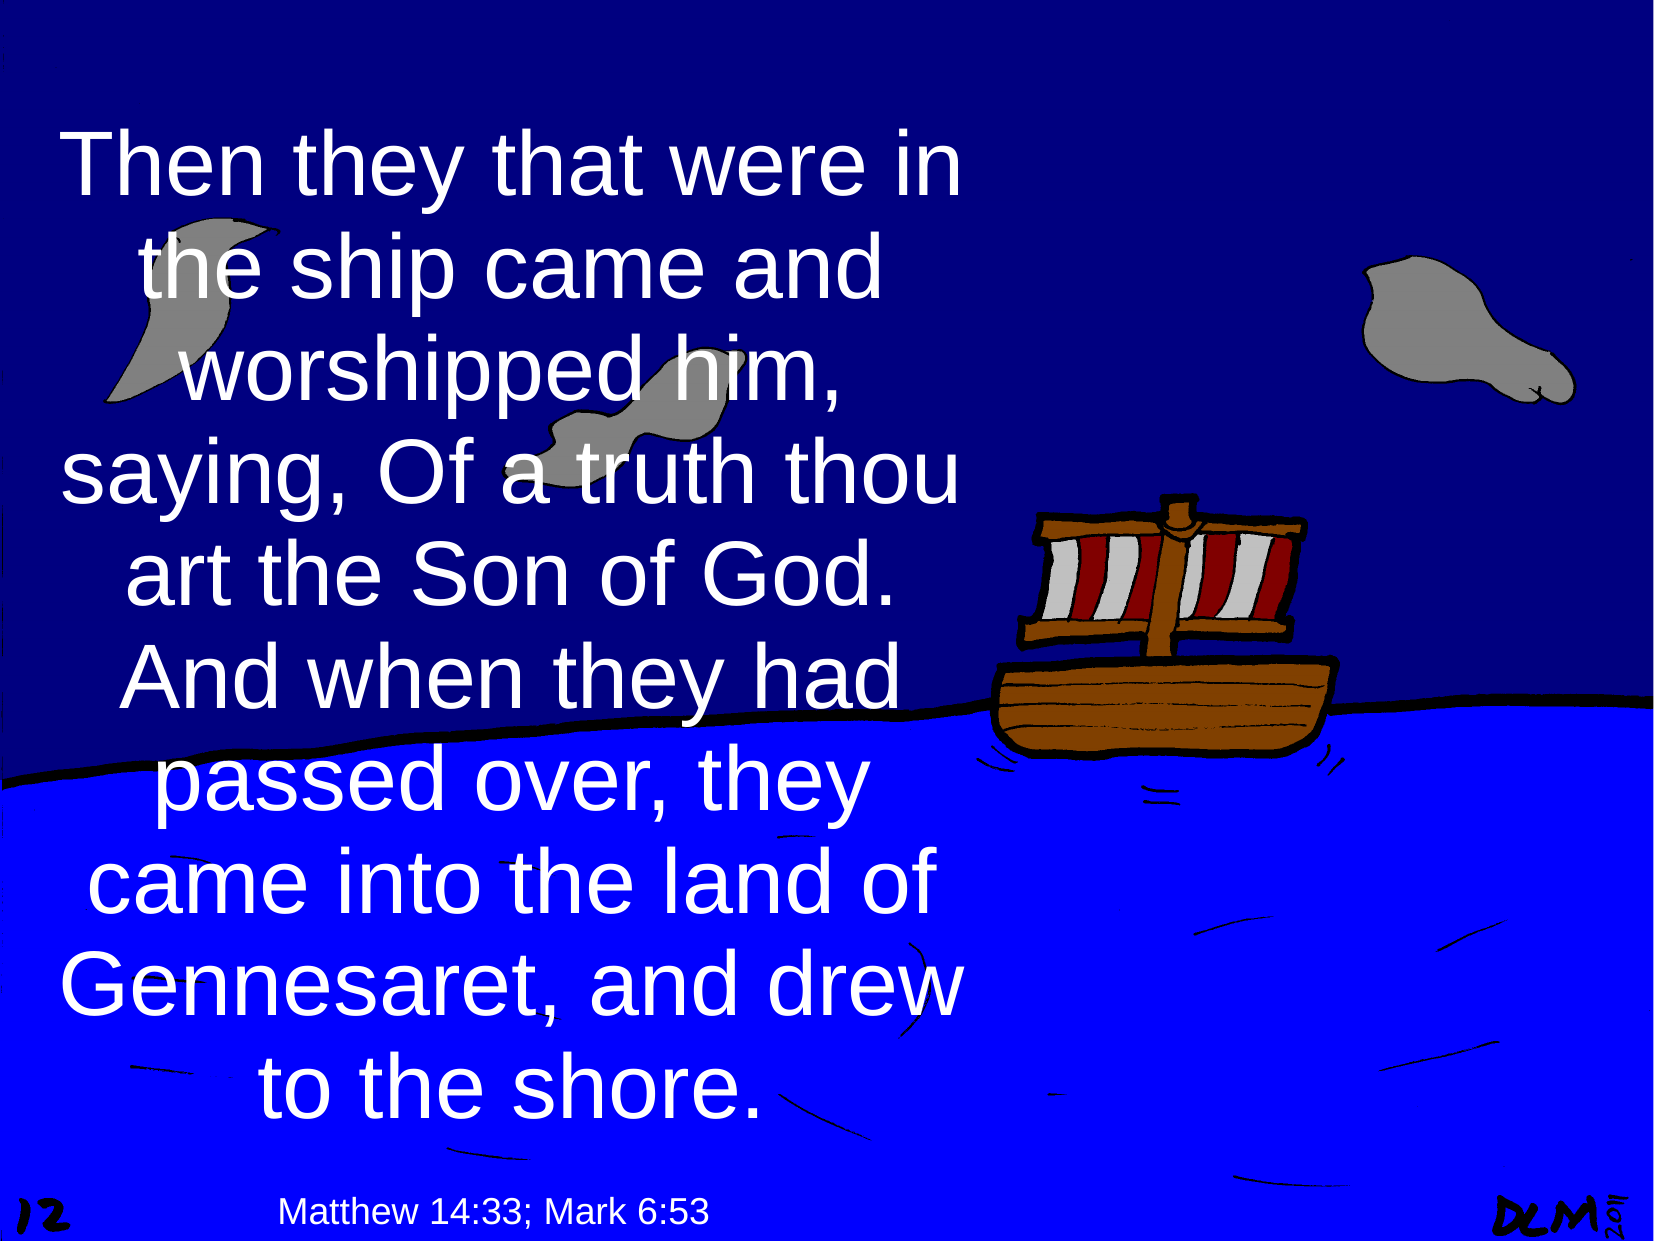

# Then they that were in the ship came and worshipped him, saying, Of a truth thou art the Son of God. And when they had passed over, they came into the land of Gennesaret, and drew to the shore.
Matthew 14:33; Mark 6:53